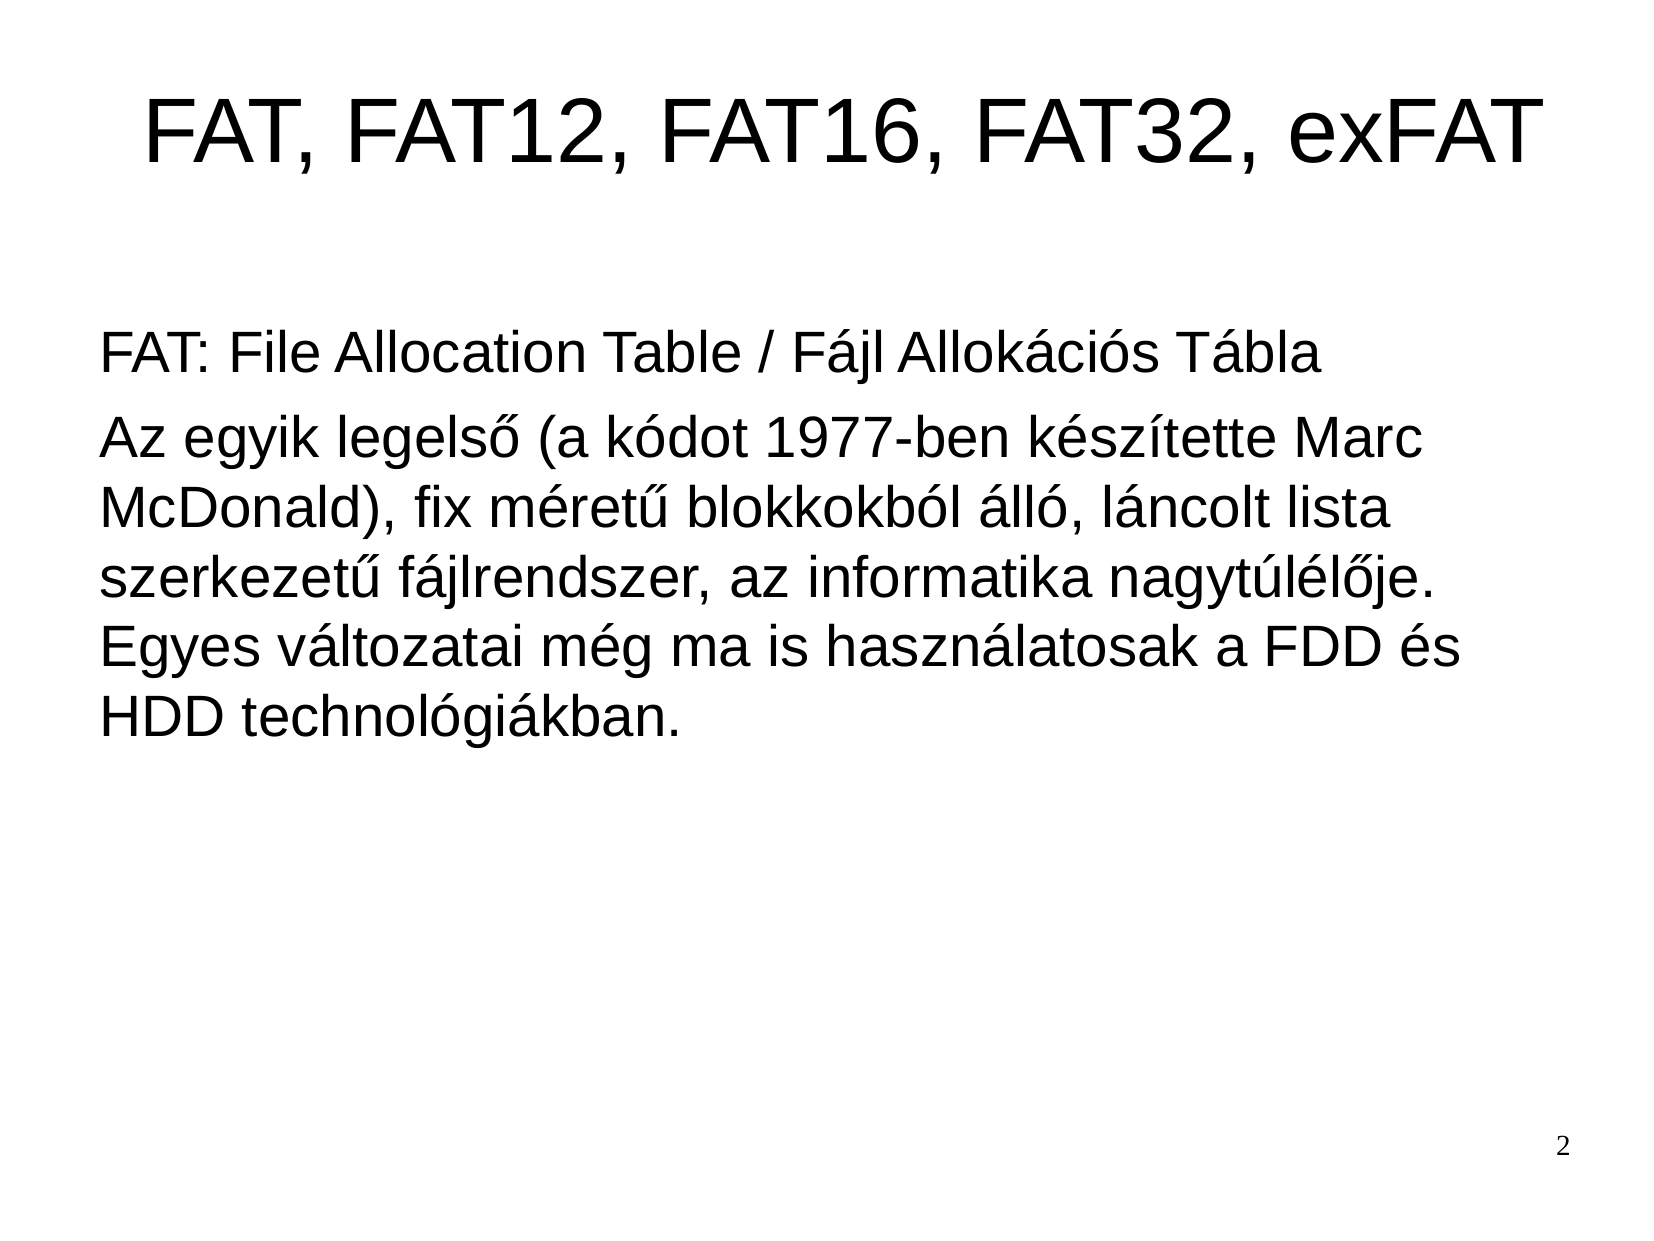

# FAT, FAT12, FAT16, FAT32, exFAT
FAT: File Allocation Table / Fájl Allokációs Tábla
Az egyik legelső (a kódot 1977-ben készítette Marc McDonald), fix méretű blokkokból álló, láncolt lista szerkezetű fájlrendszer, az informatika nagytúlélője.
Egyes változatai még ma is használatosak a FDD és HDD technológiákban.
2